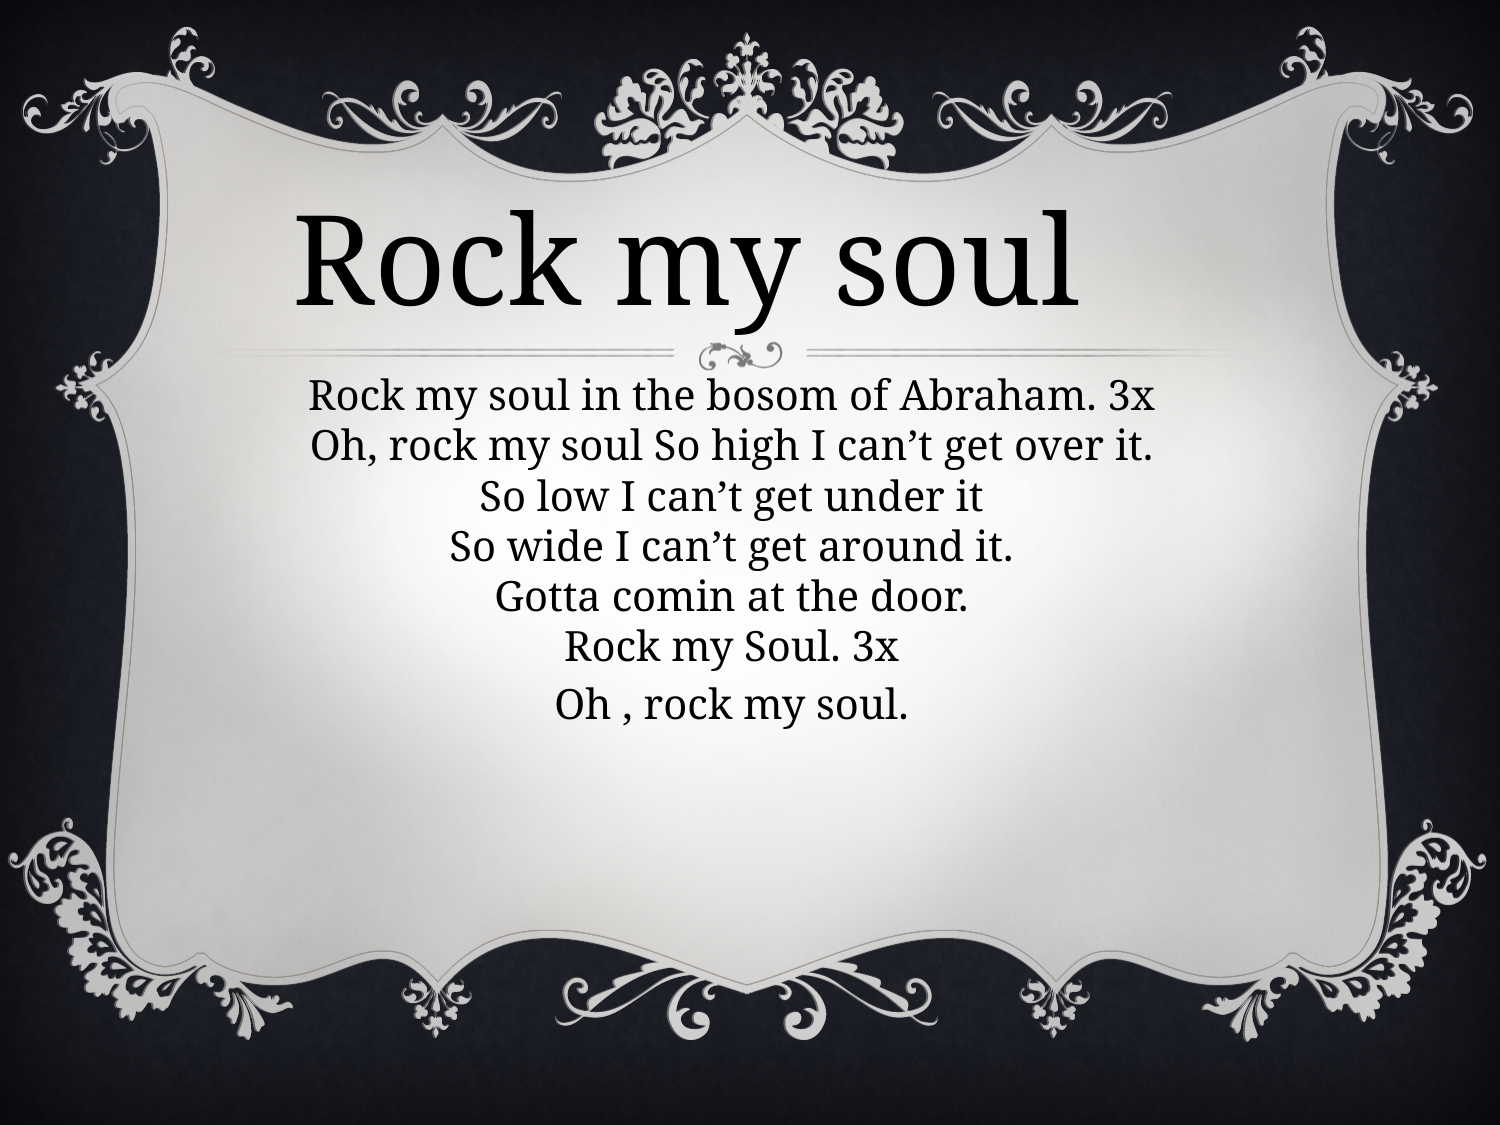

Rock my soul
# Rock my soul in the bosom of Abraham. 3x Oh, rock my soul So high I can’t get over it. So low I can’t get under it So wide I can’t get around it. Gotta comin at the door. Rock my Soul. 3x
Oh , rock my soul.